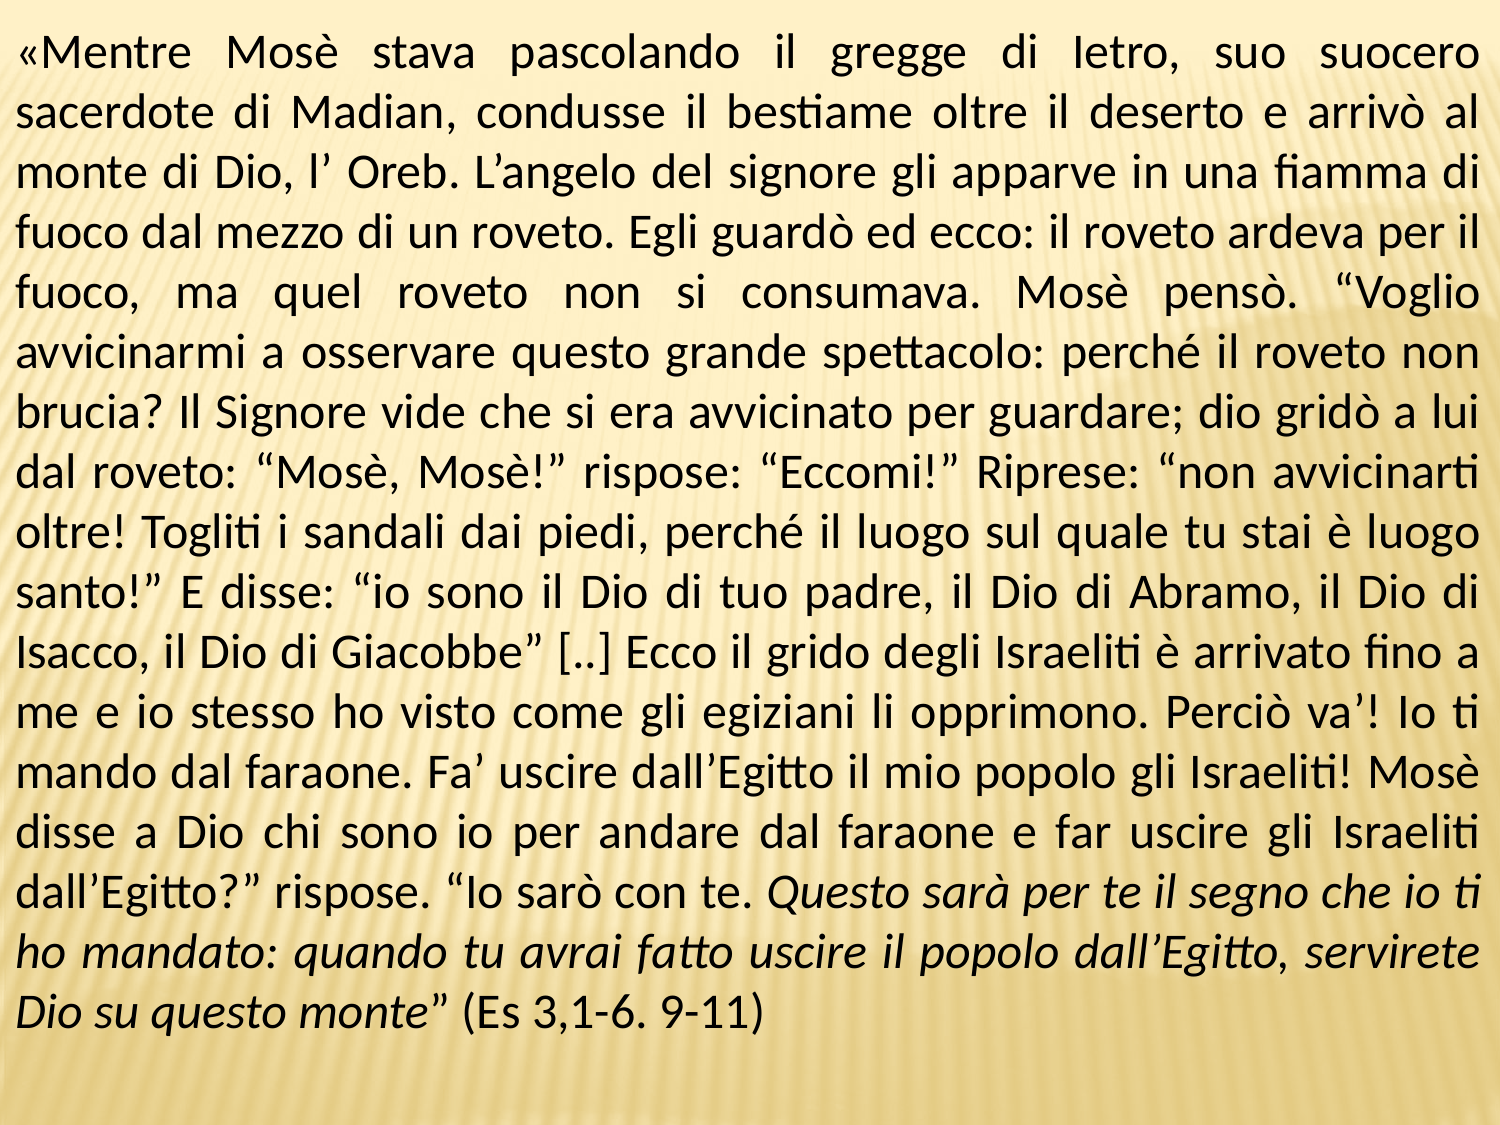

«Mentre Mosè stava pascolando il gregge di Ietro, suo suocero sacerdote di Madian, condusse il bestiame oltre il deserto e arrivò al monte di Dio, l’ Oreb. L’angelo del signore gli apparve in una fiamma di fuoco dal mezzo di un roveto. Egli guardò ed ecco: il roveto ardeva per il fuoco, ma quel roveto non si consumava. Mosè pensò. “Voglio avvicinarmi a osservare questo grande spettacolo: perché il roveto non brucia? Il Signore vide che si era avvicinato per guardare; dio gridò a lui dal roveto: “Mosè, Mosè!” rispose: “Eccomi!” Riprese: “non avvicinarti oltre! Togliti i sandali dai piedi, perché il luogo sul quale tu stai è luogo santo!” E disse: “io sono il Dio di tuo padre, il Dio di Abramo, il Dio di Isacco, il Dio di Giacobbe” [..] Ecco il grido degli Israeliti è arrivato fino a me e io stesso ho visto come gli egiziani li opprimono. Perciò va’! Io ti mando dal faraone. Fa’ uscire dall’Egitto il mio popolo gli Israeliti! Mosè disse a Dio chi sono io per andare dal faraone e far uscire gli Israeliti dall’Egitto?” rispose. “Io sarò con te. Questo sarà per te il segno che io ti ho mandato: quando tu avrai fatto uscire il popolo dall’Egitto, servirete Dio su questo monte” (Es 3,1-6. 9-11)